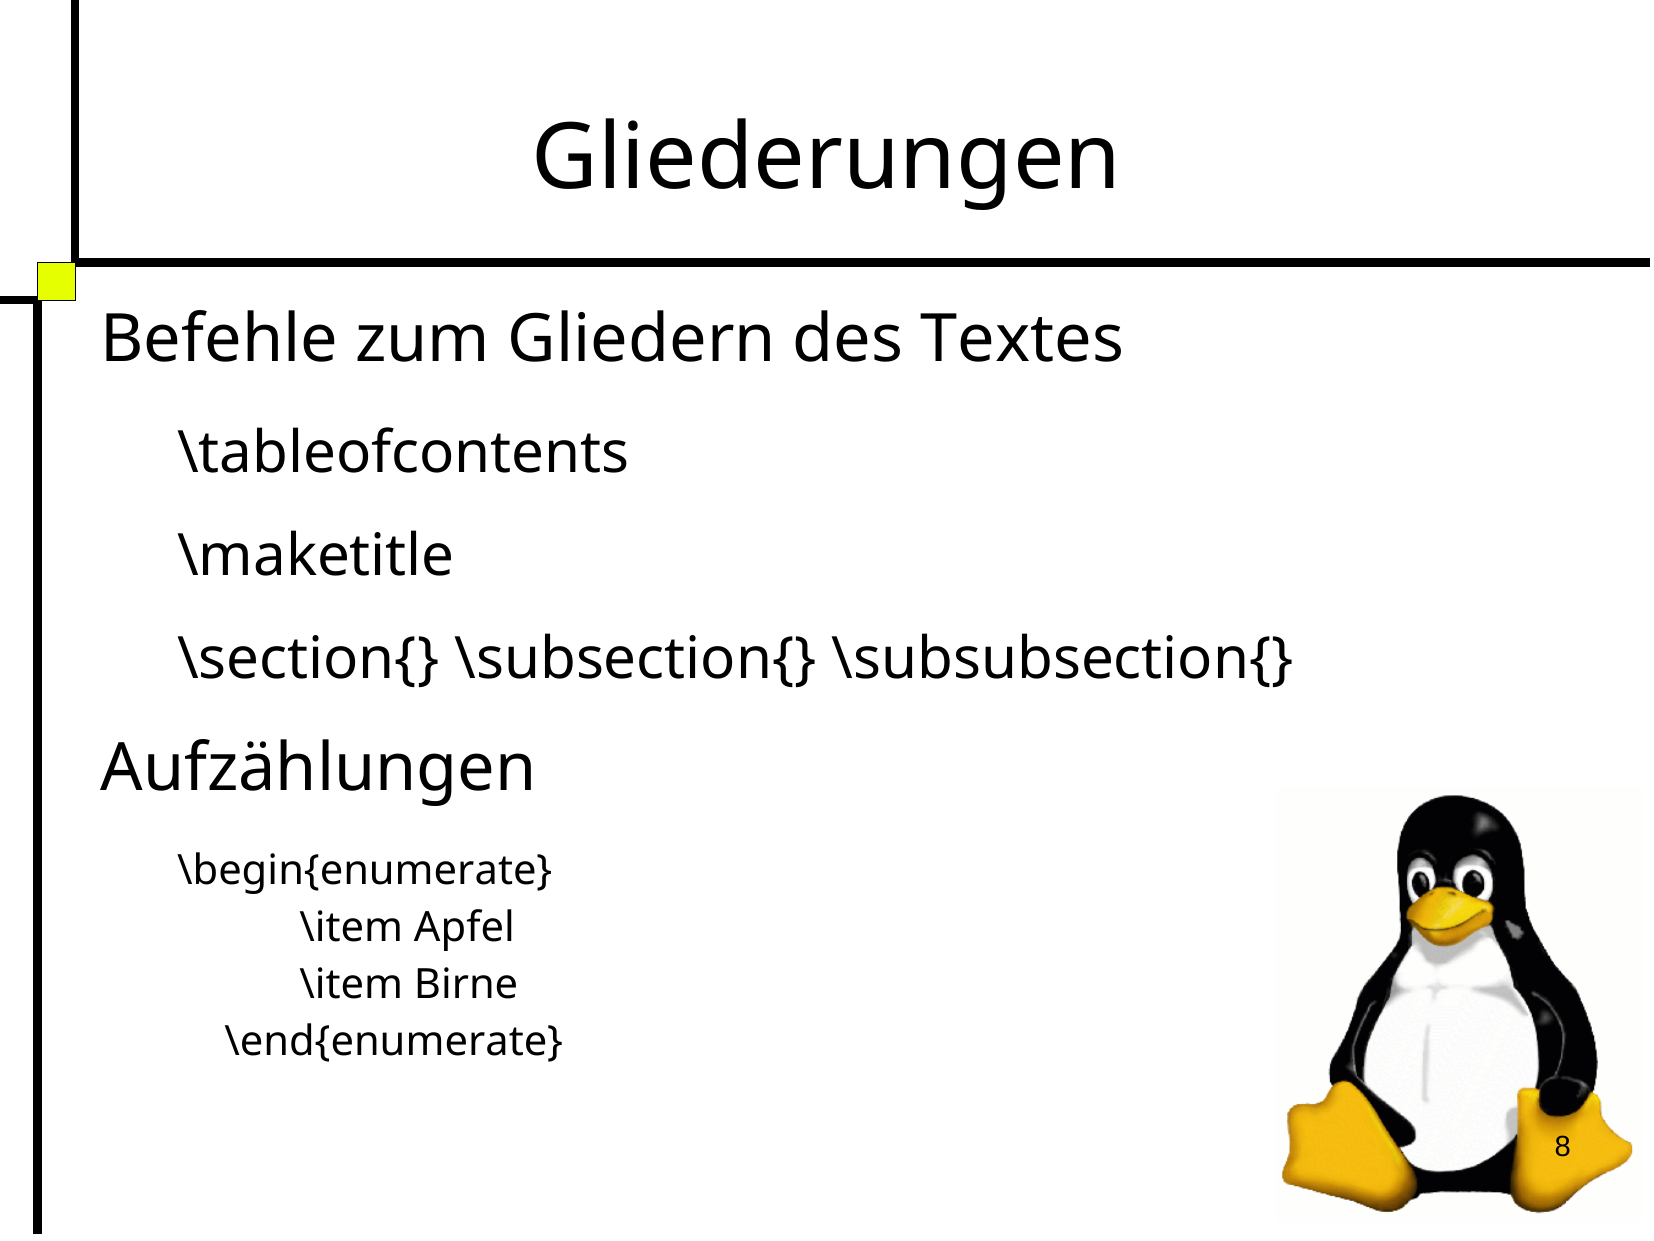

# Gliederungen
Befehle zum Gliedern des Textes
\tableofcontents
\maketitle
\section{} \subsection{} \subsubsection{}
Aufzählungen
\begin{enumerate}
	\item Apfel
	\item Birne
\end{enumerate}
8